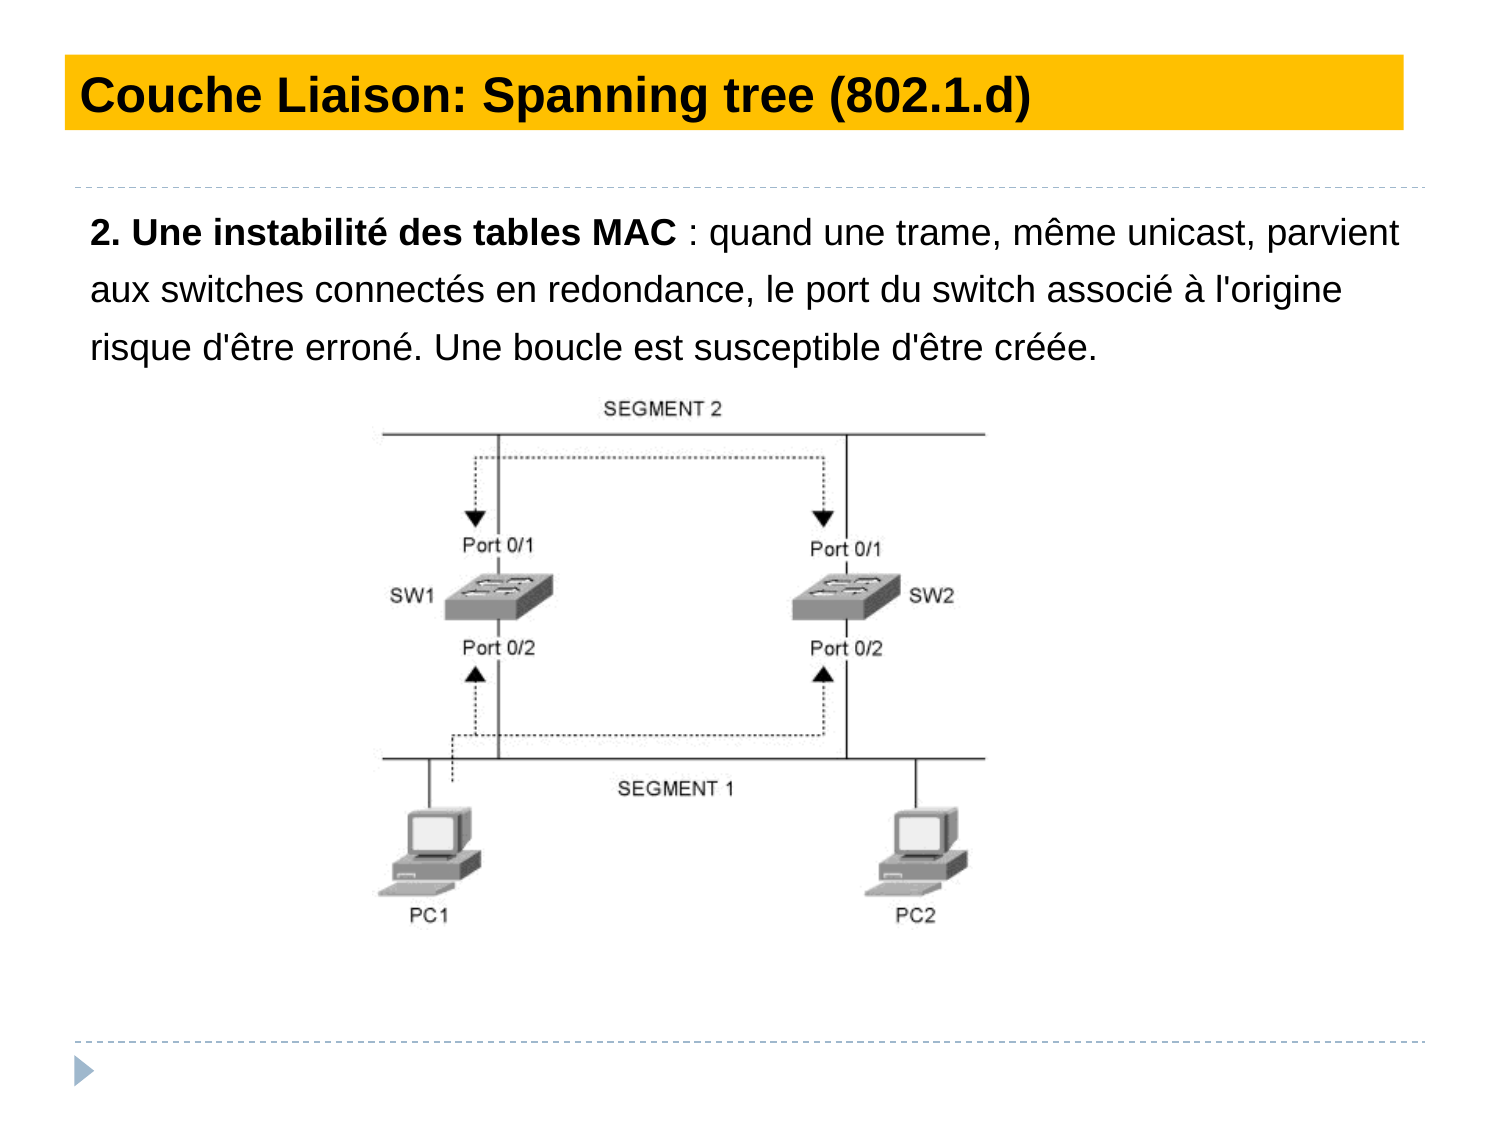

Couche Liaison: Spanning tree (802.1.d)
# 2. Une instabilité des tables MAC : quand une trame, même unicast, parvient
aux switches connectés en redondance, le port du switch associé à l'origine
risque d'être erroné. Une boucle est susceptible d'être créée.